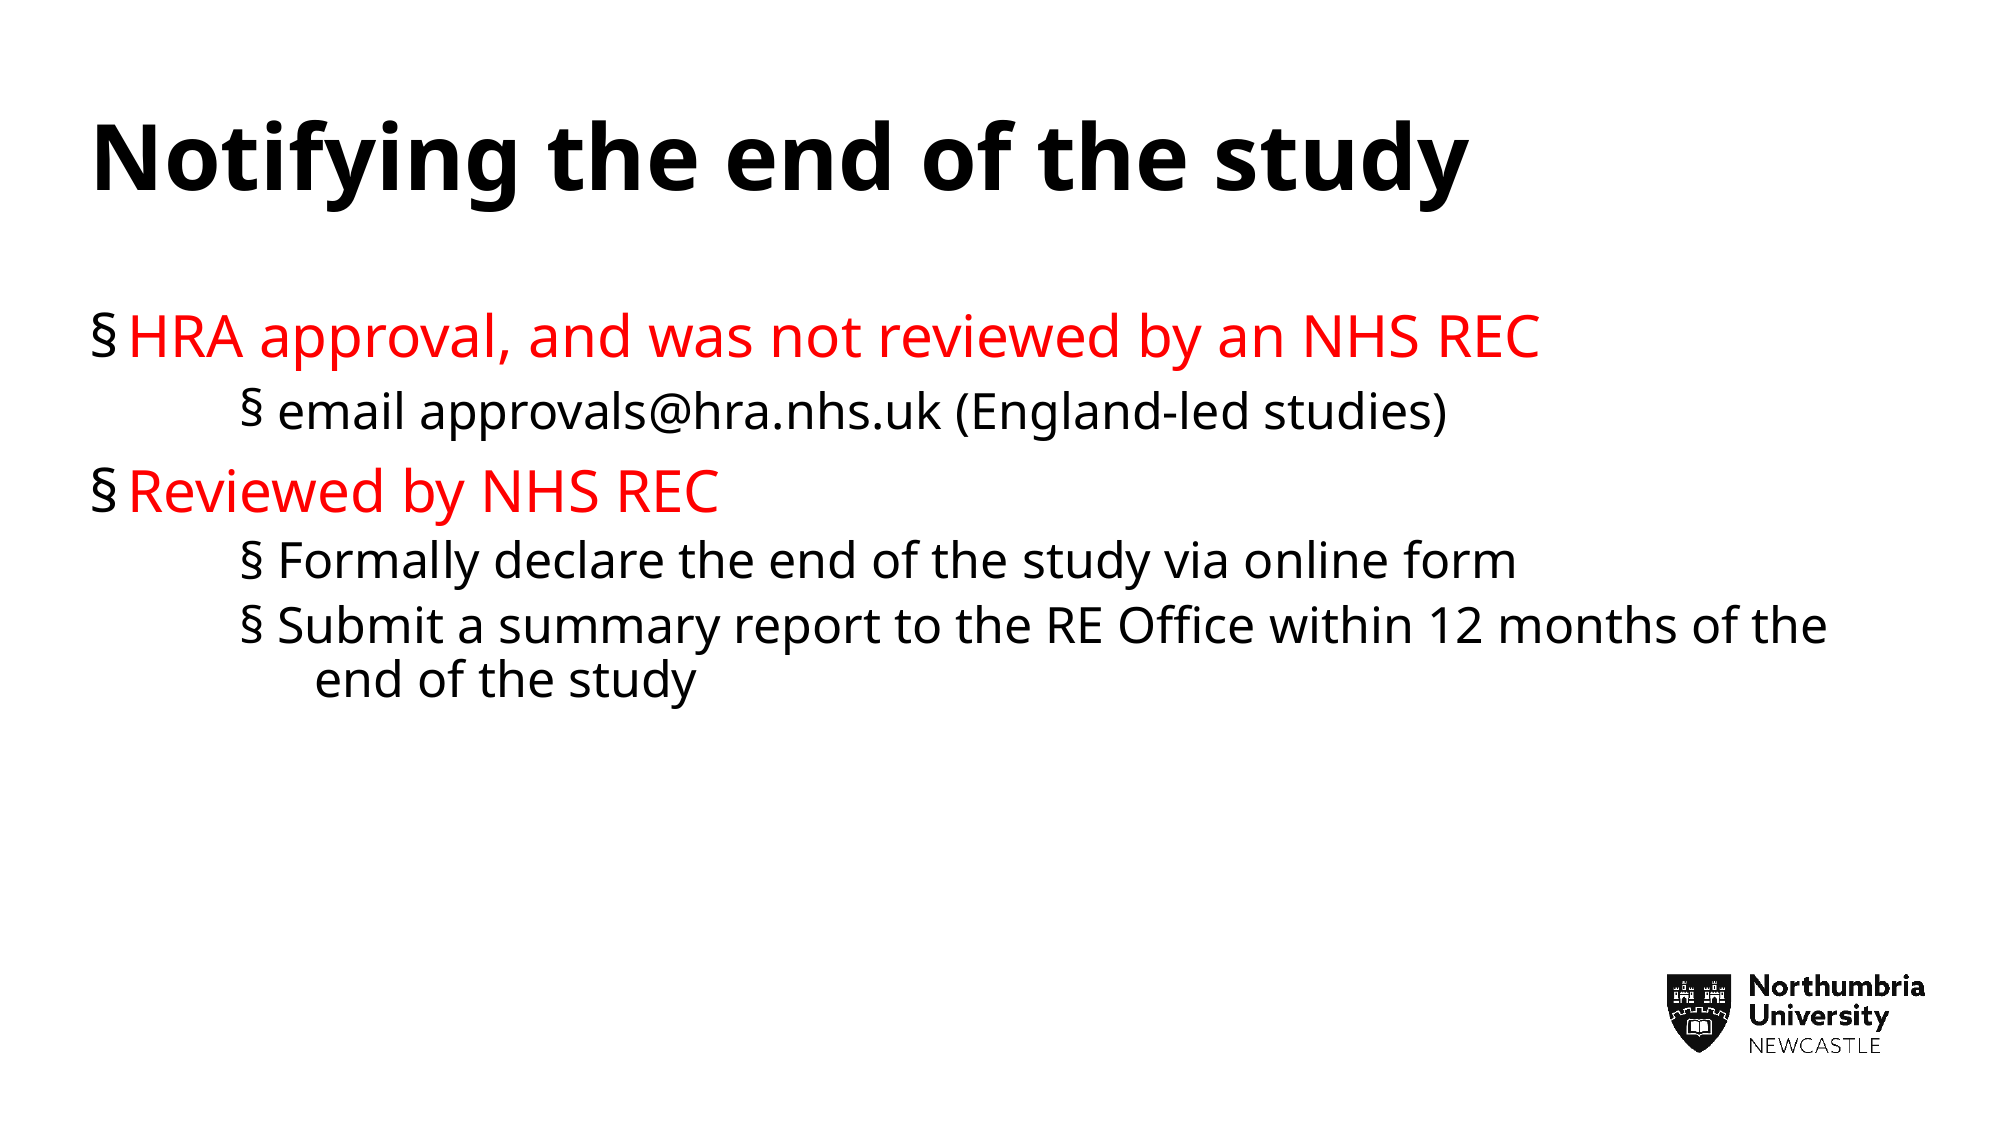

Notifying the end of the study
# HRA approval, and was not reviewed by an NHS REC
email approvals@hra.nhs.uk (England-led studies)
Reviewed by NHS REC
Formally declare the end of the study via online form
Submit a summary report to the RE Office within 12 months of the end of the study